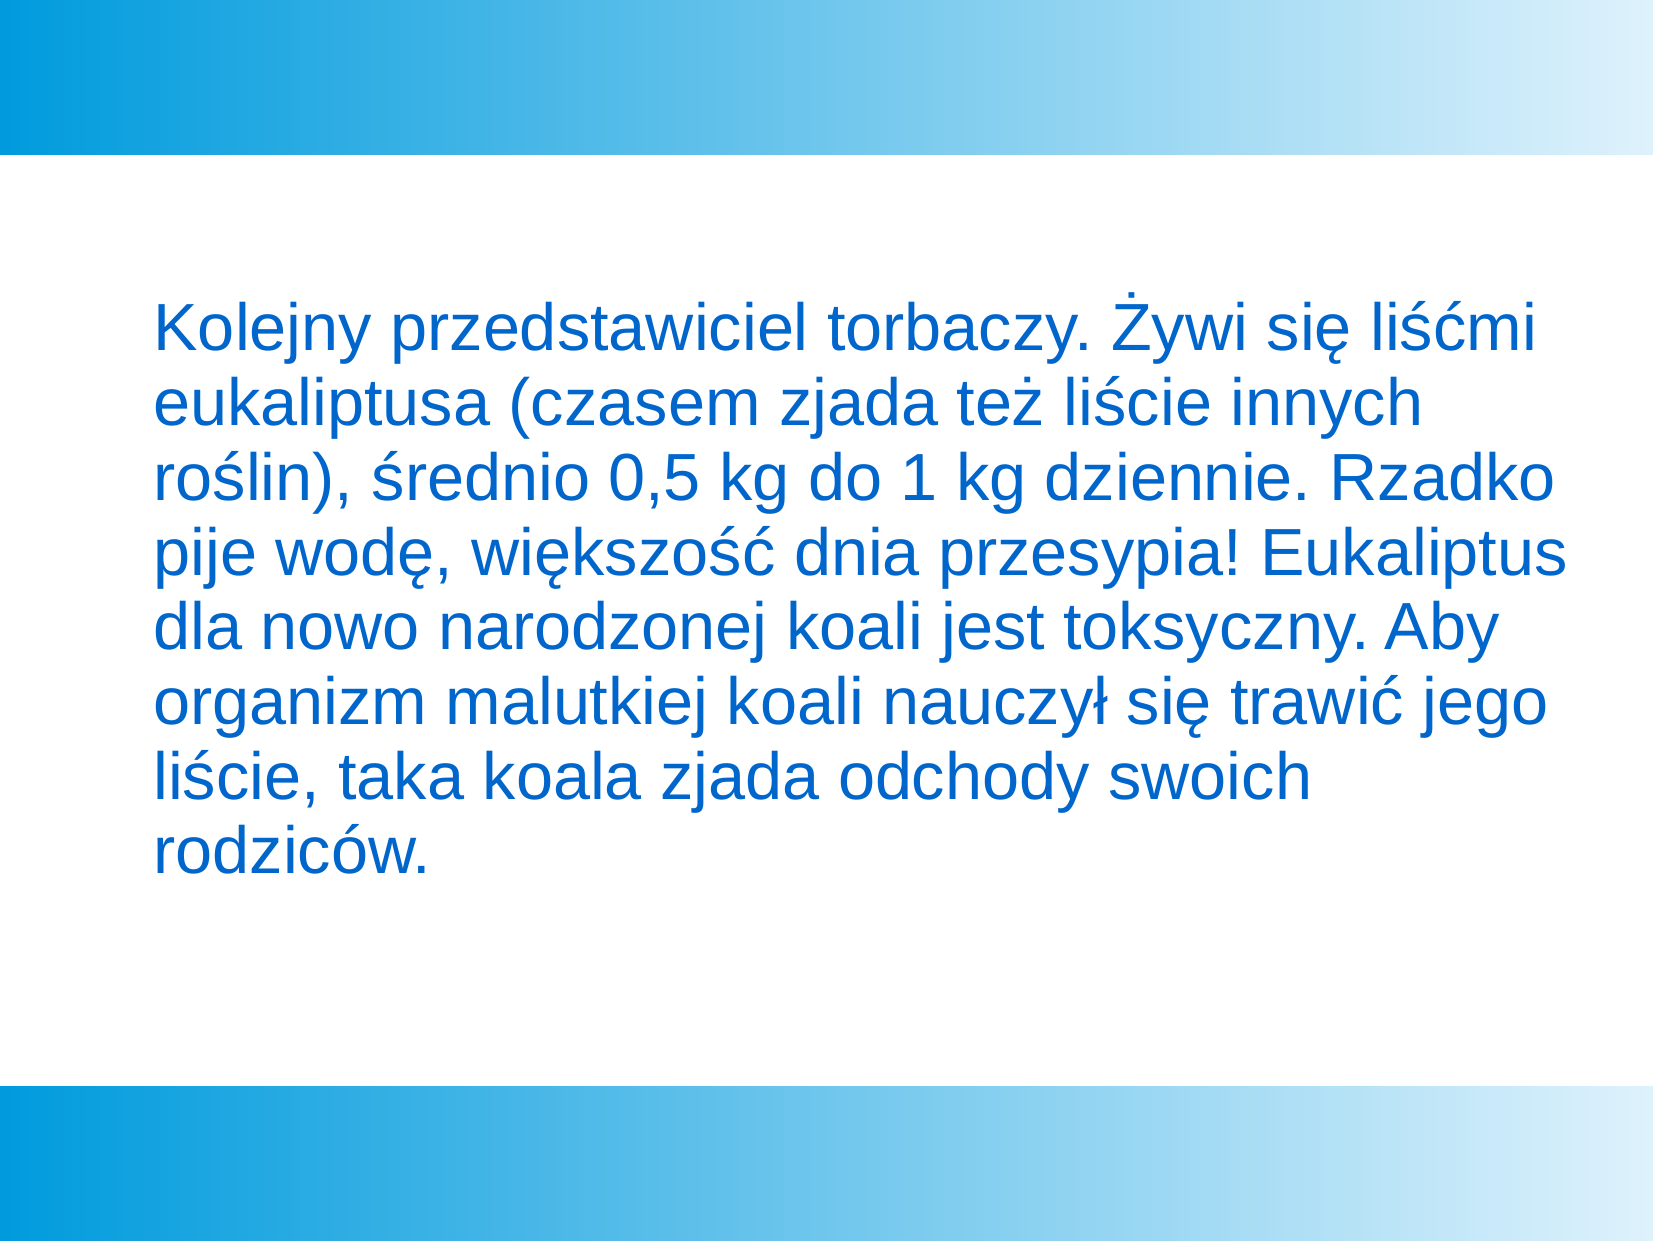

#
Kolejny przedstawiciel torbaczy. Żywi się liśćmi eukaliptusa (czasem zjada też liście innych roślin), średnio 0,5 kg do 1 kg dziennie. Rzadko pije wodę, większość dnia przesypia! Eukaliptus dla nowo narodzonej koali jest toksyczny. Aby organizm malutkiej koali nauczył się trawić jego liście, taka koala zjada odchody swoich rodziców.